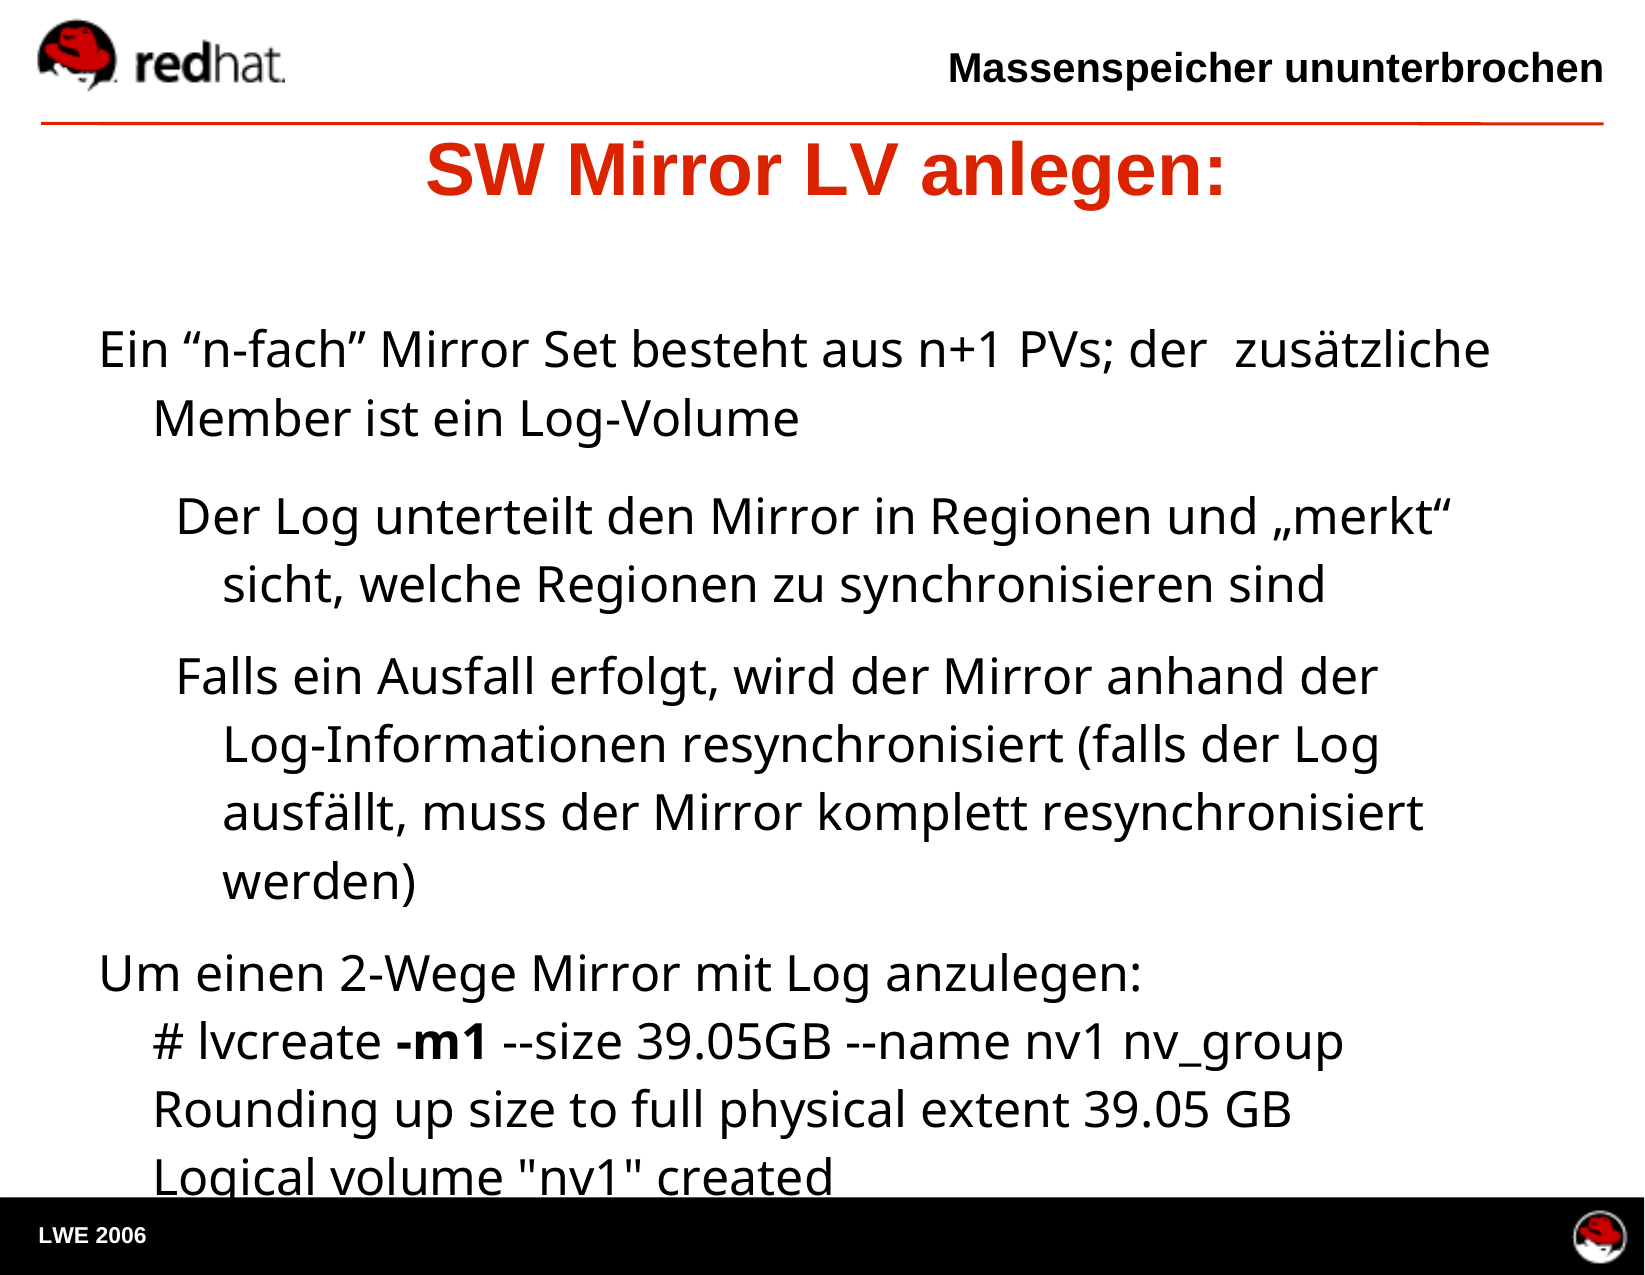

Massenspeicher ununterbrochen
SW Mirror LV anlegen:
# Ein “n-fach” Mirror Set besteht aus n+1 PVs; der zusätzliche Member ist ein Log-Volume
Der Log unterteilt den Mirror in Regionen und „merkt“ sicht, welche Regionen zu synchronisieren sind
Falls ein Ausfall erfolgt, wird der Mirror anhand der
Log-Informationen resynchronisiert (falls der Log ausfällt, muss der Mirror komplett resynchronisiert werden)
Um einen 2-Wege Mirror mit Log anzulegen:
# lvcreate -m1 --size 39.05GB --name nv1 nv_group
Rounding up size to full physical extent 39.05 GB
Logical volume "nv1" created
LWE 2006